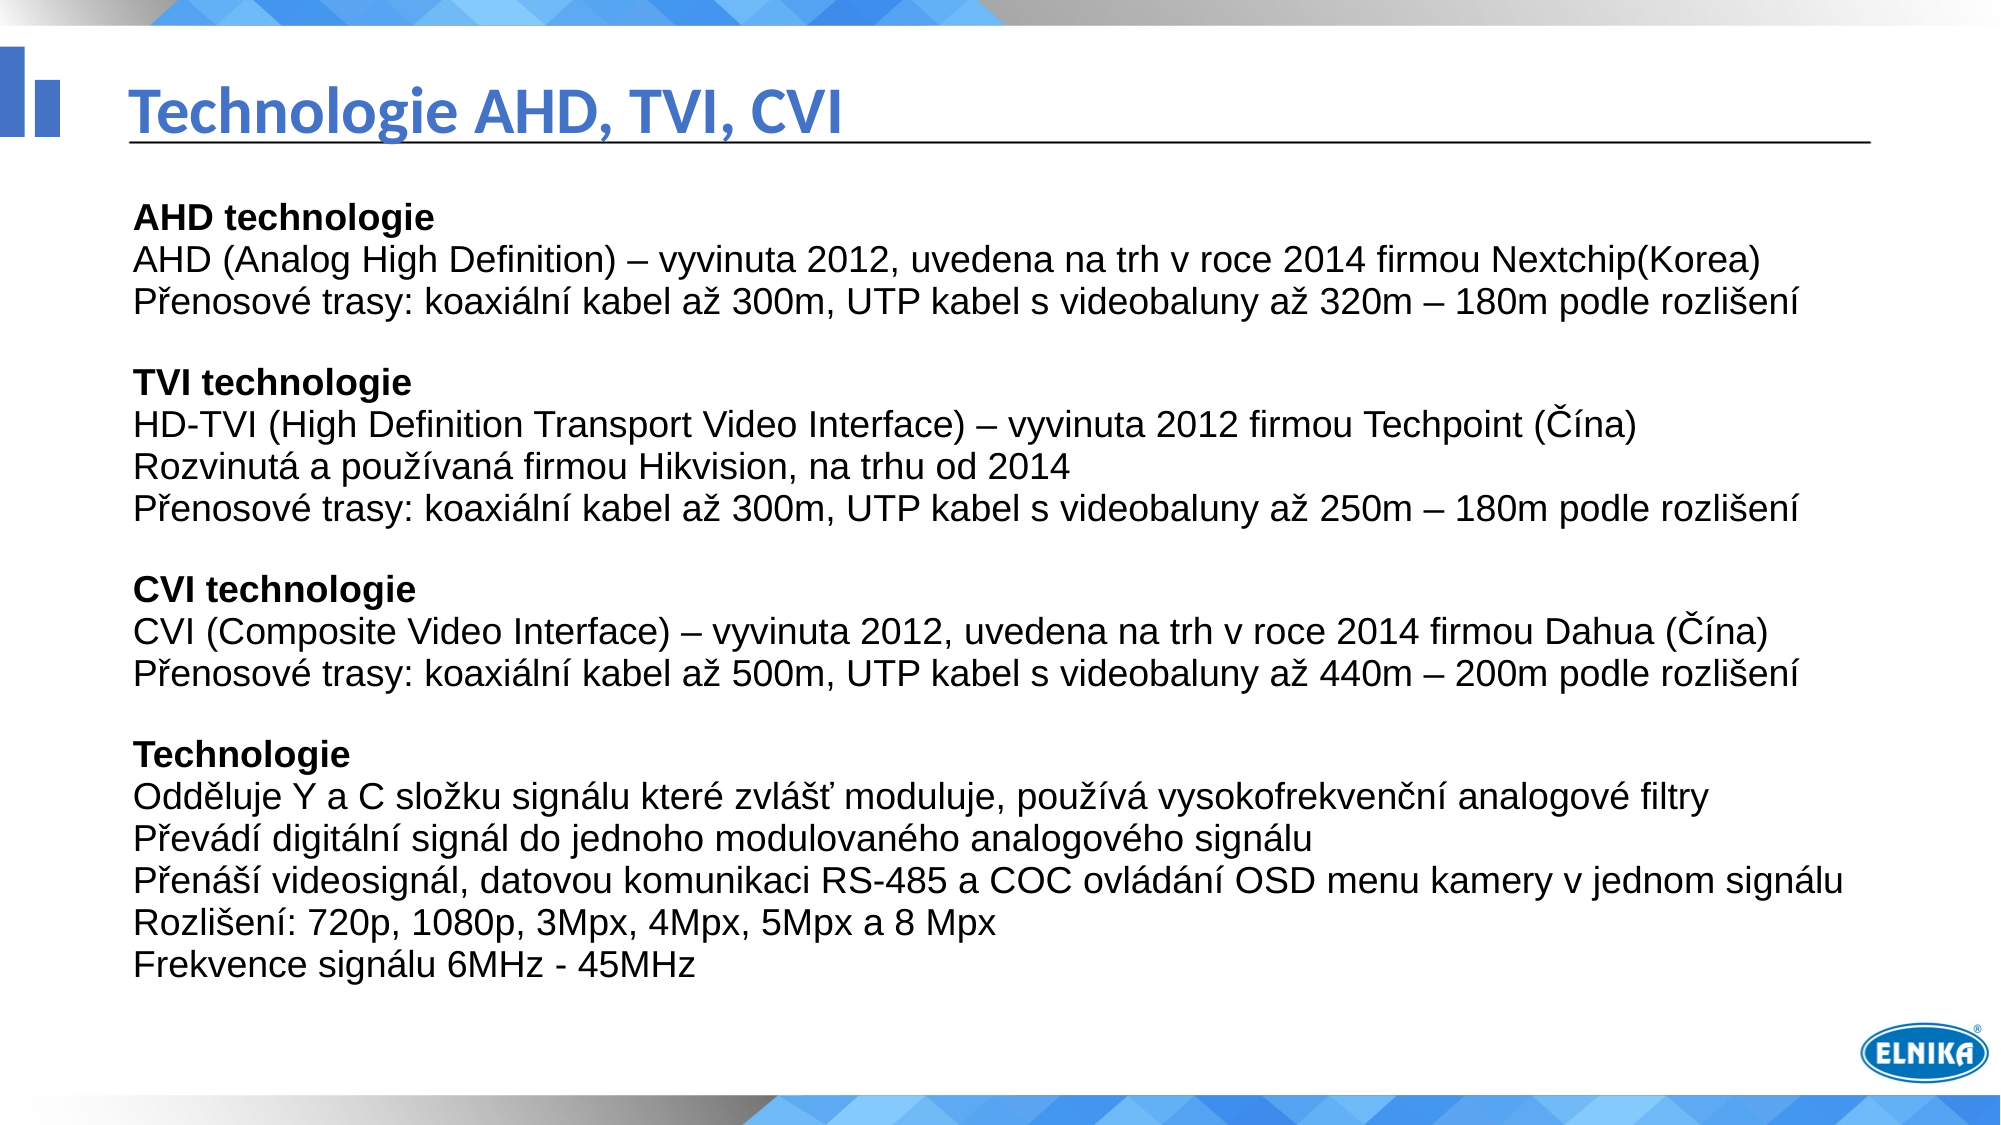

Technologie AHD, TVI, CVI
AHD technologie
AHD (Analog High Definition) – vyvinuta 2012, uvedena na trh v roce 2014 firmou Nextchip(Korea)
Přenosové trasy: koaxiální kabel až 300m, UTP kabel s videobaluny až 320m – 180m podle rozlišení
TVI technologie
HD-TVI (High Definition Transport Video Interface) – vyvinuta 2012 firmou Techpoint (Čína)
Rozvinutá a používaná firmou Hikvision, na trhu od 2014
Přenosové trasy: koaxiální kabel až 300m, UTP kabel s videobaluny až 250m – 180m podle rozlišení
CVI technologie
CVI (Composite Video Interface) – vyvinuta 2012, uvedena na trh v roce 2014 firmou Dahua (Čína)
Přenosové trasy: koaxiální kabel až 500m, UTP kabel s videobaluny až 440m – 200m podle rozlišení
Technologie
Odděluje Y a C složku signálu které zvlášť moduluje, používá vysokofrekvenční analogové filtry
Převádí digitální signál do jednoho modulovaného analogového signálu
Přenáší videosignál, datovou komunikaci RS-485 a COC ovládání OSD menu kamery v jednom signálu
Rozlišení: 720p, 1080p, 3Mpx, 4Mpx, 5Mpx a 8 Mpx
Frekvence signálu 6MHz - 45MHz